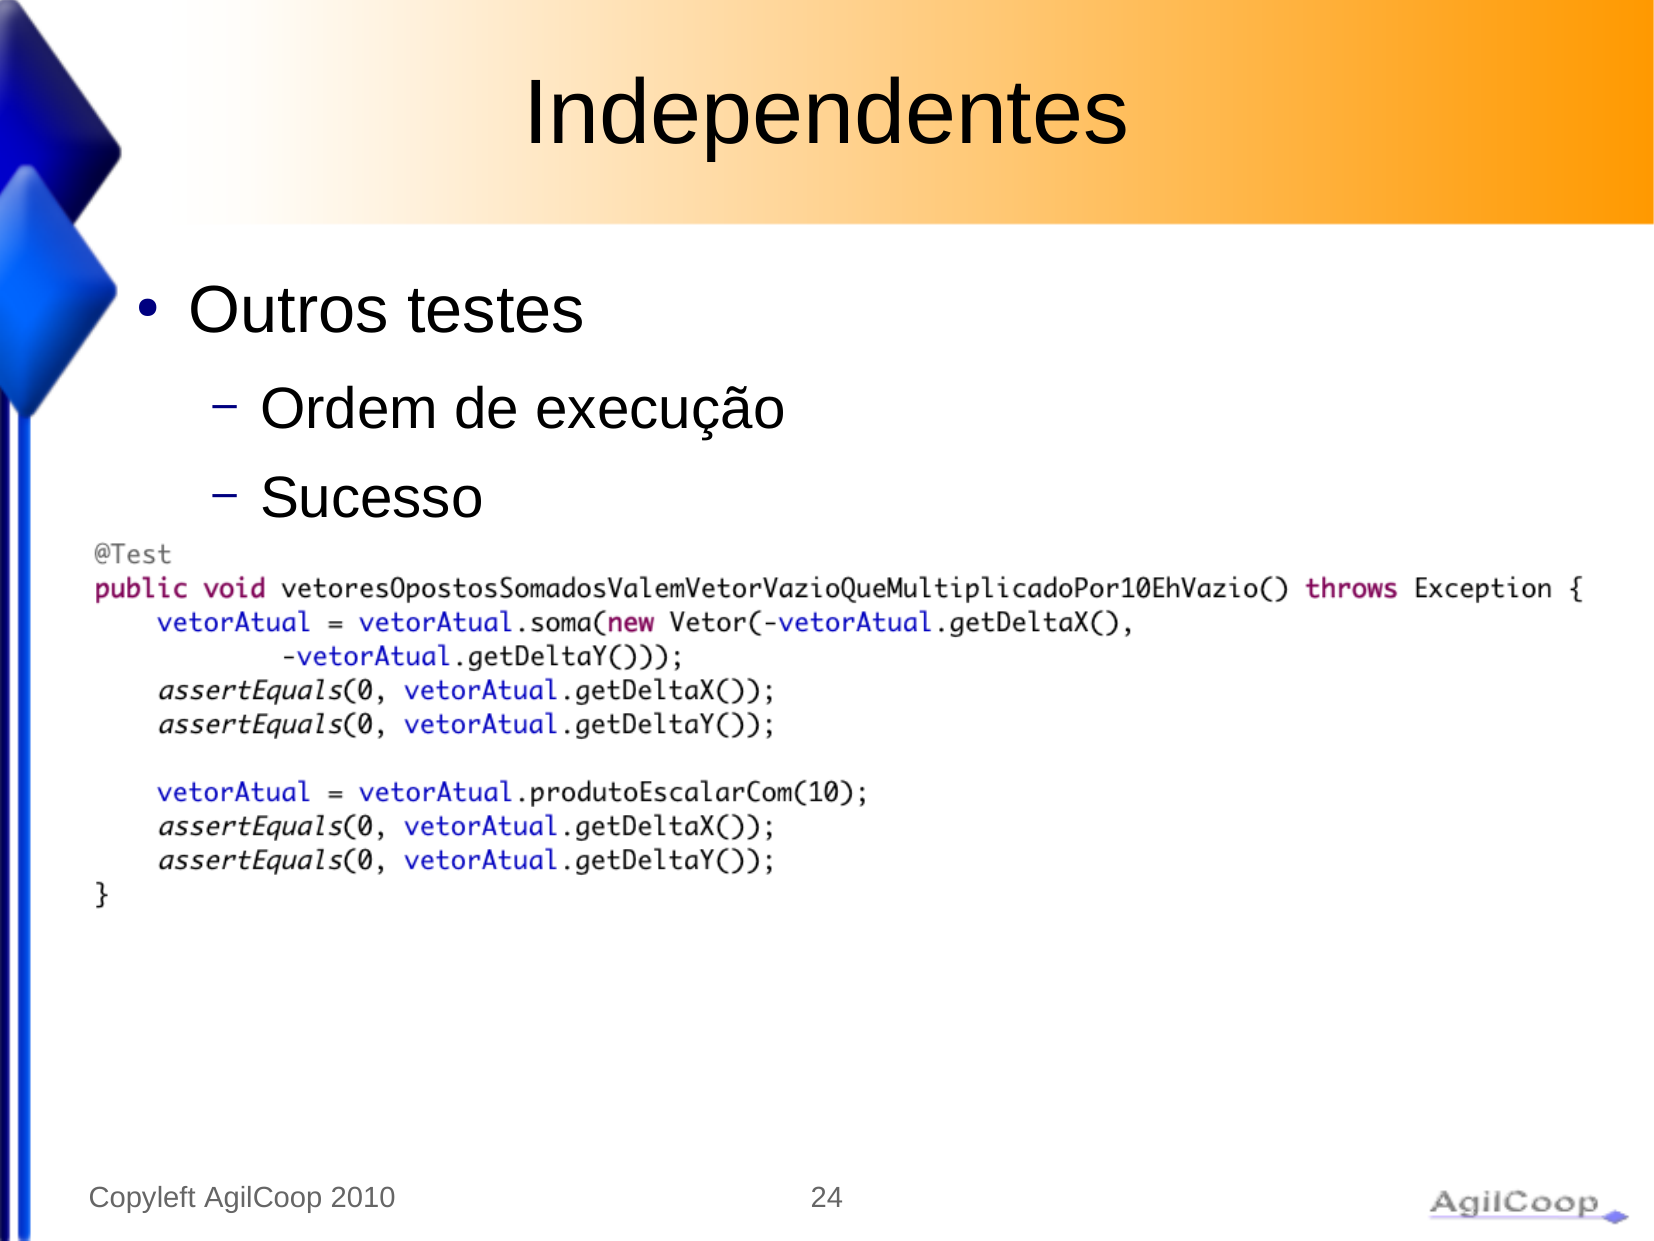

# Independentes
Outros testes
Ordem de execução
Sucesso
24
Copyleft AgilCoop 2010